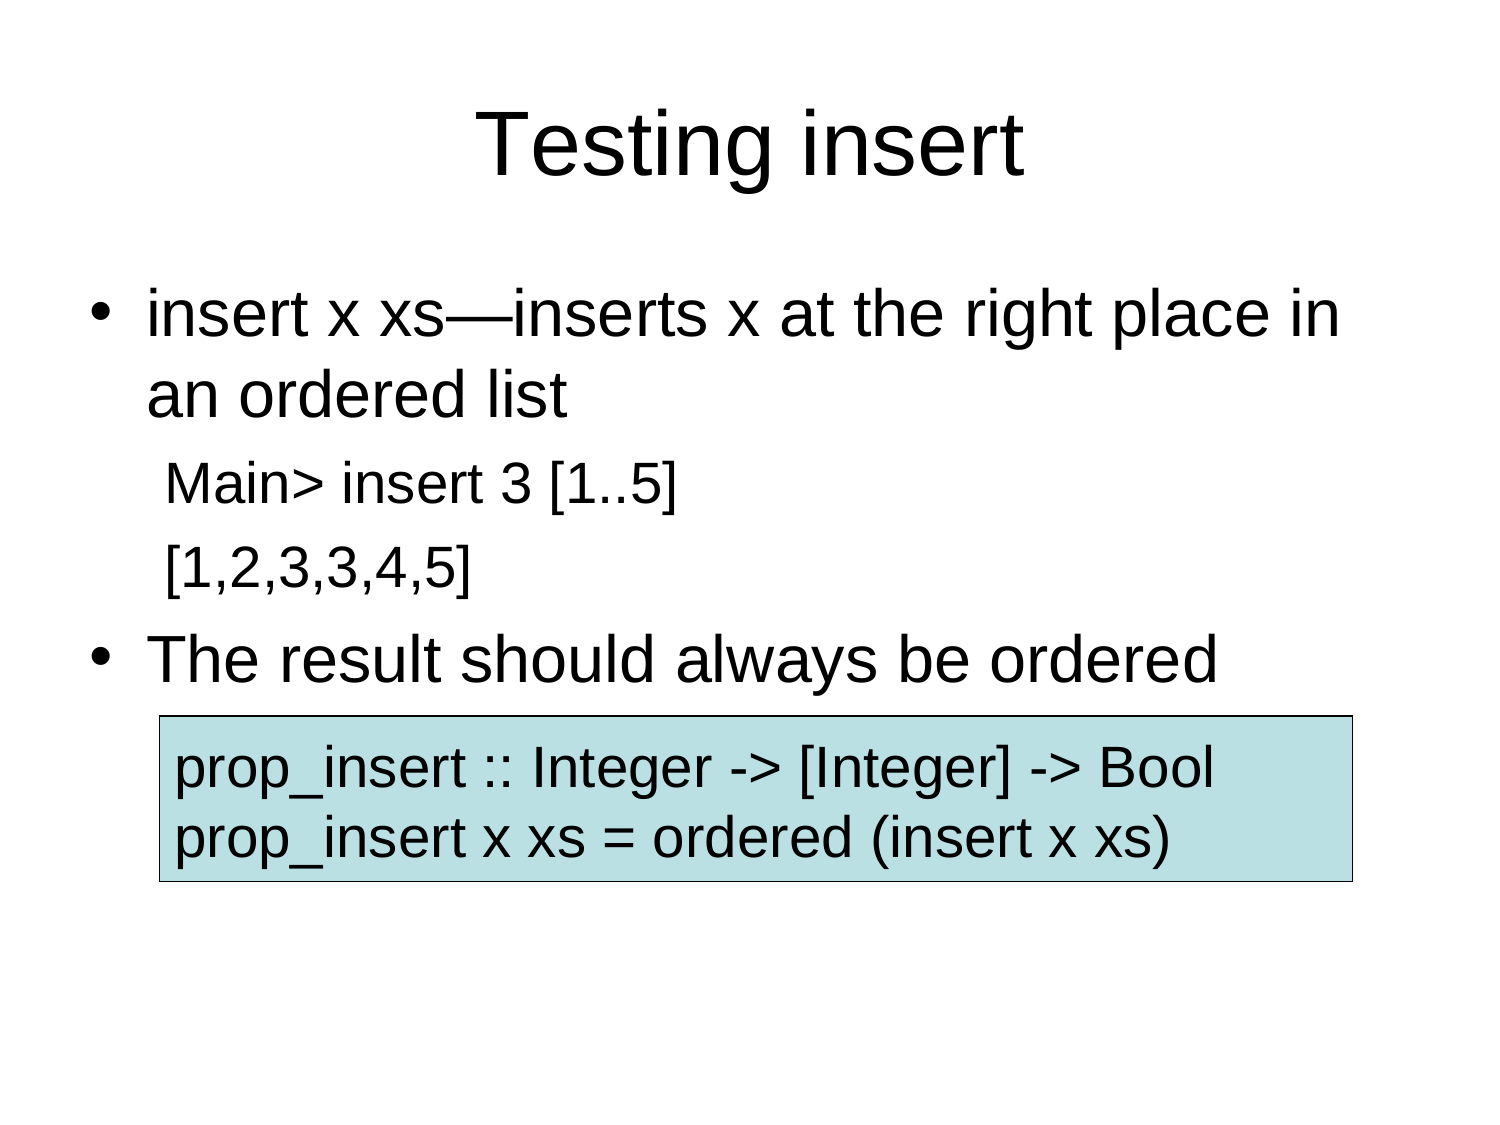

# Testing insert
insert x xs—inserts x at the right place in an ordered list
Main> insert 3 [1..5]
[1,2,3,3,4,5]
The result should always be ordered
prop_insert :: Integer -> [Integer] -> Bool
prop_insert x xs = ordered (insert x xs)